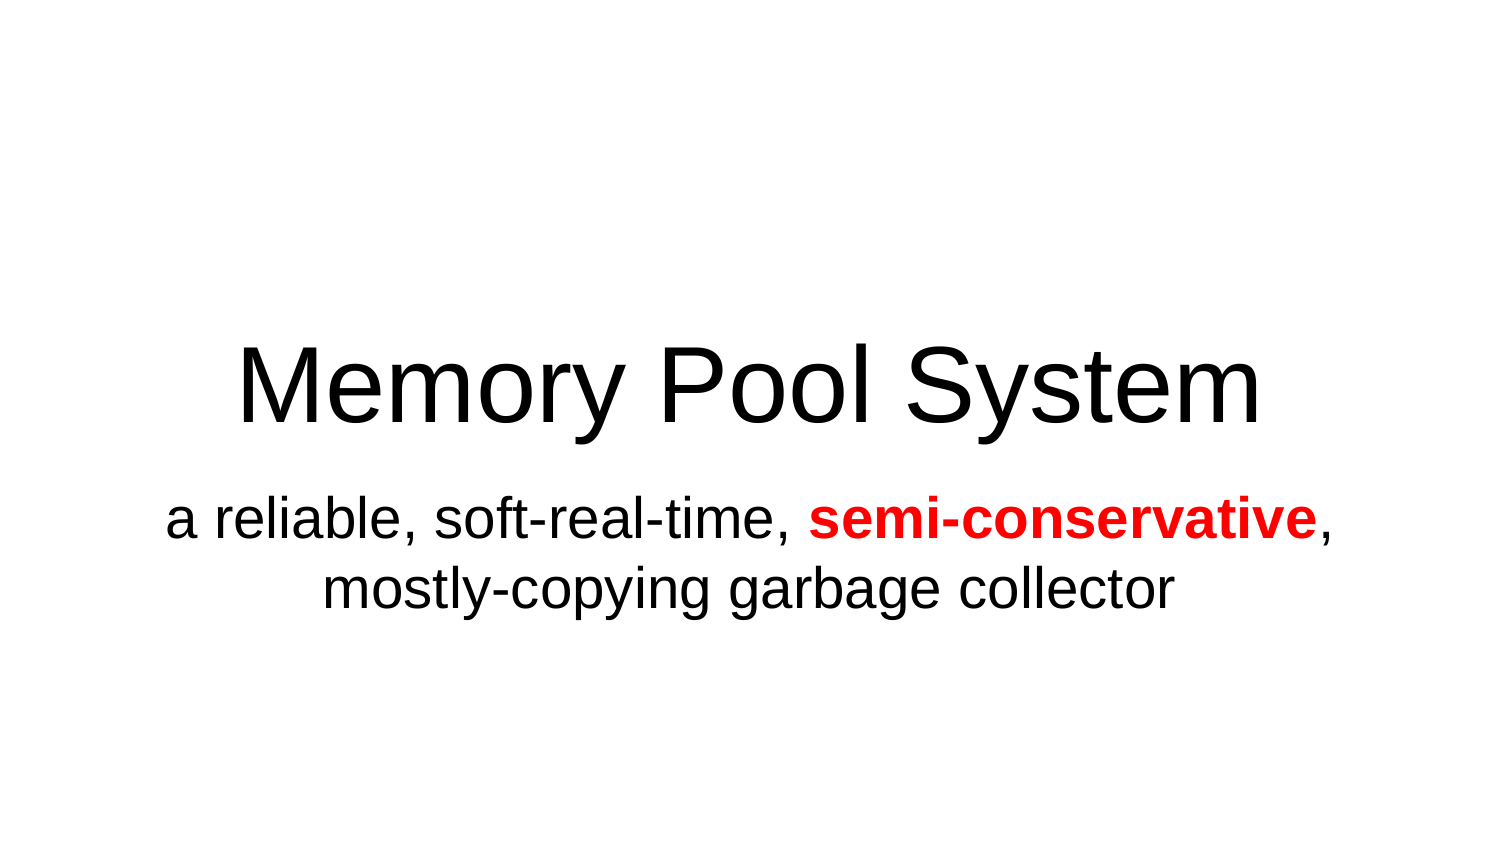

# Memory Pool System
a reliable, soft-real-time, semi-conservative,
mostly-copying garbage collector